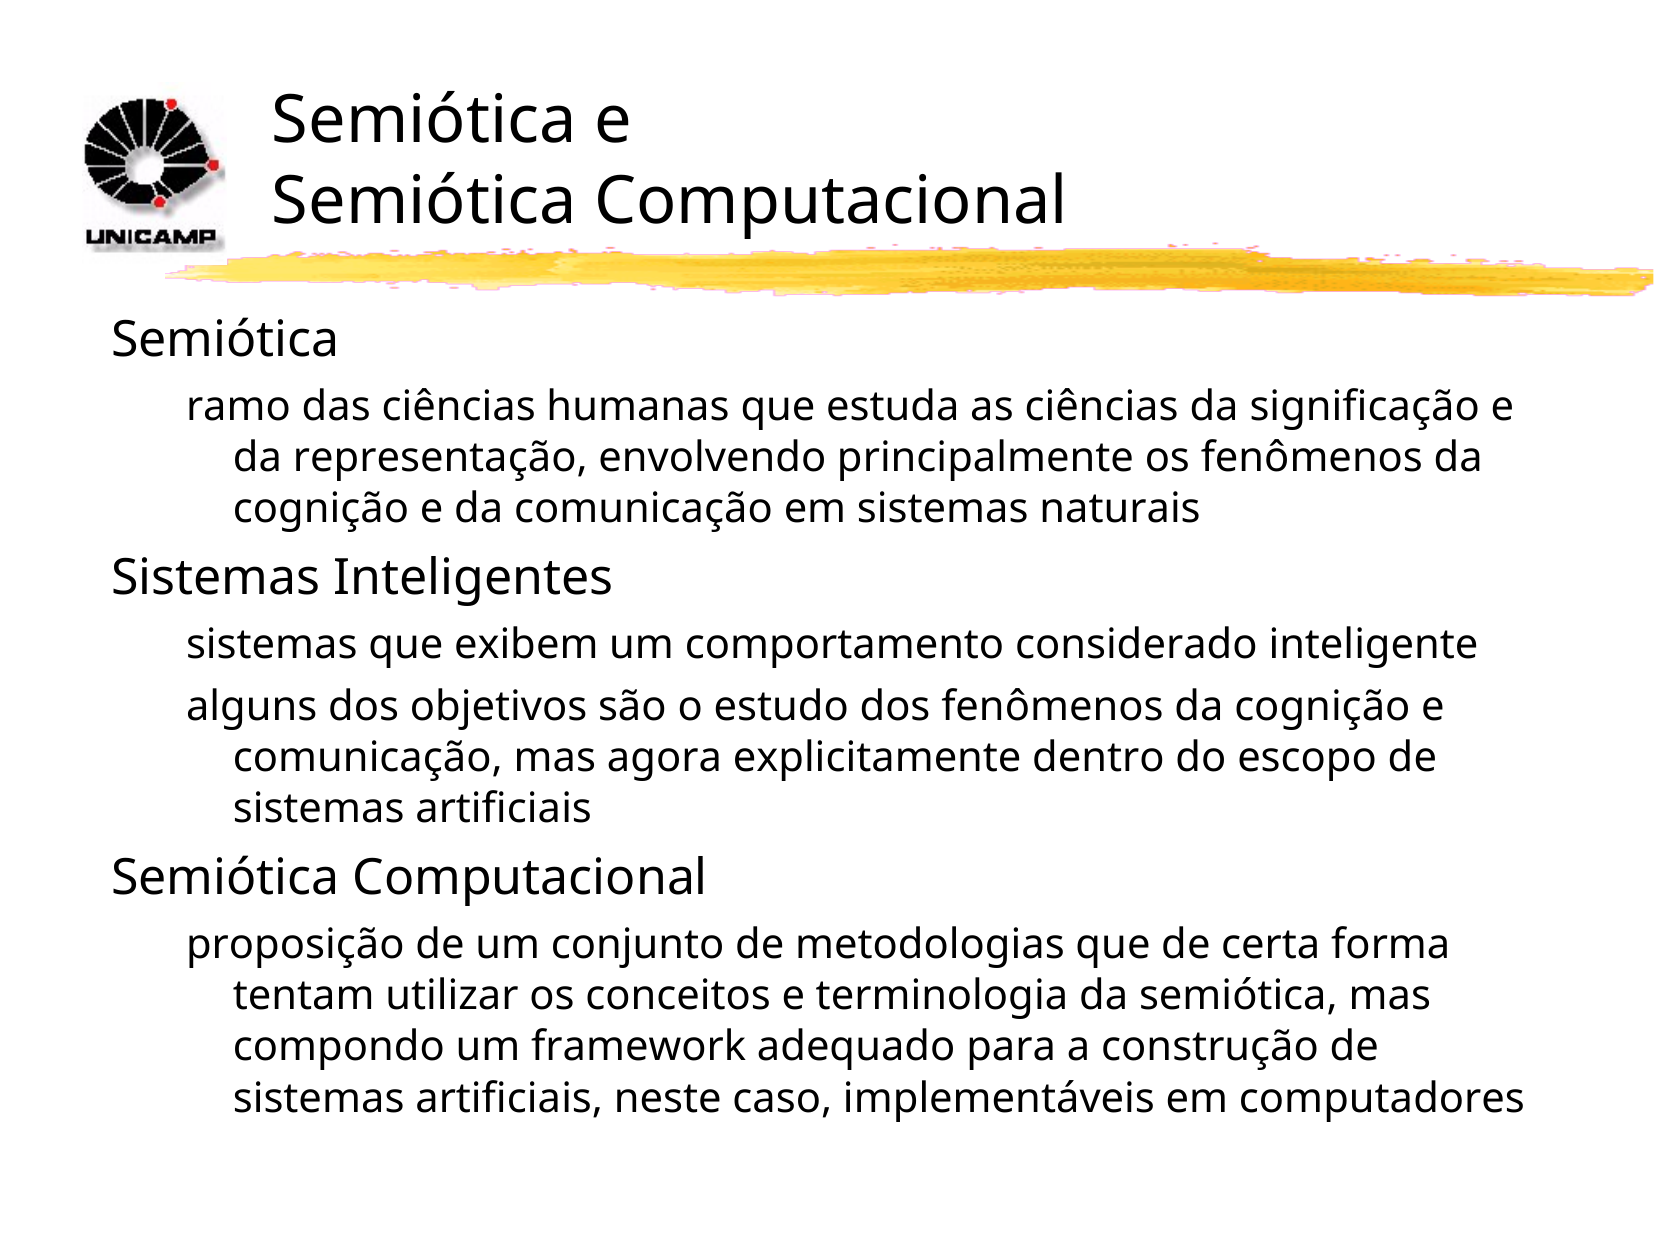

# Semiótica e Semiótica Computacional
Semiótica
ramo das ciências humanas que estuda as ciências da significação e da representação, envolvendo principalmente os fenômenos da cognição e da comunicação em sistemas naturais
Sistemas Inteligentes
sistemas que exibem um comportamento considerado inteligente
alguns dos objetivos são o estudo dos fenômenos da cognição e comunicação, mas agora explicitamente dentro do escopo de sistemas artificiais
Semiótica Computacional
proposição de um conjunto de metodologias que de certa forma tentam utilizar os conceitos e terminologia da semiótica, mas compondo um framework adequado para a construção de sistemas artificiais, neste caso, implementáveis em computadores